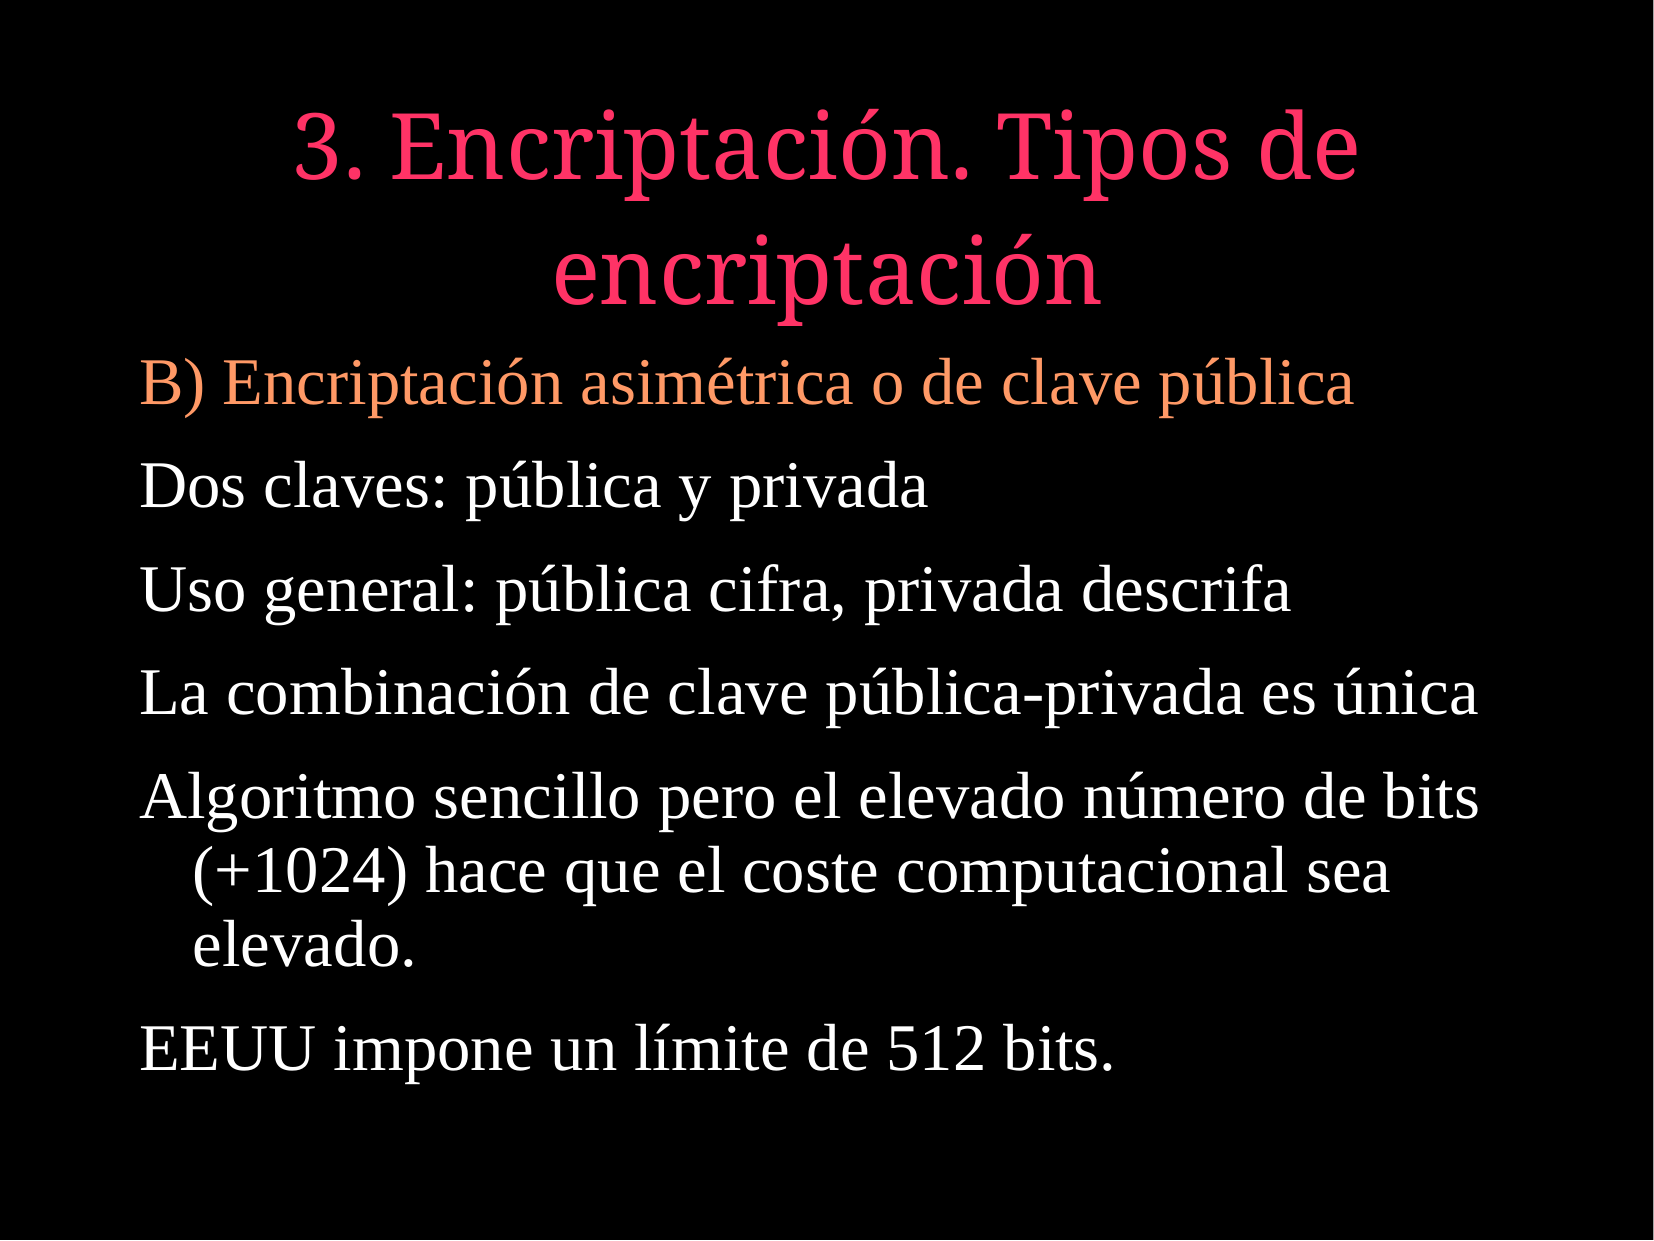

# 3. Encriptación. Tipos de encriptación
B) Encriptación asimétrica o de clave pública
Dos claves: pública y privada
Uso general: pública cifra, privada descrifa
La combinación de clave pública-privada es única
Algoritmo sencillo pero el elevado número de bits (+1024) hace que el coste computacional sea elevado.
EEUU impone un límite de 512 bits.